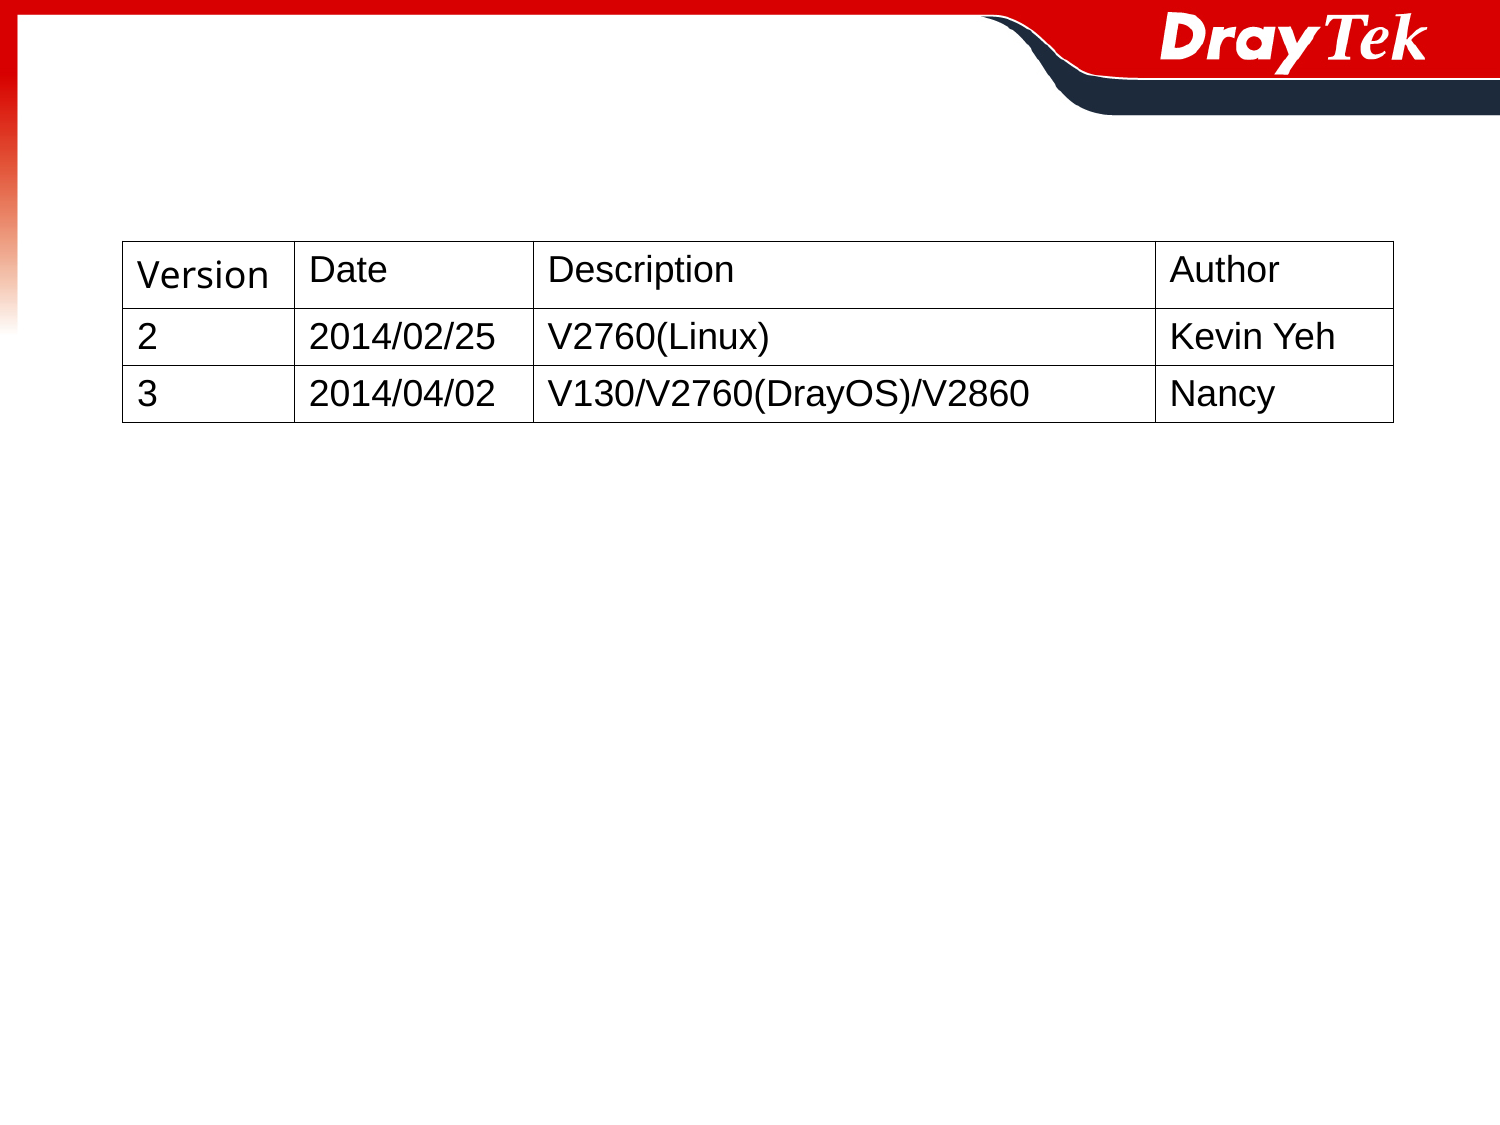

| Version | Date | Description | Author |
| --- | --- | --- | --- |
| 2 | 2014/02/25 | V2760(Linux) | Kevin Yeh |
| 3 | 2014/04/02 | V130/V2760(DrayOS)/V2860 | Nancy |